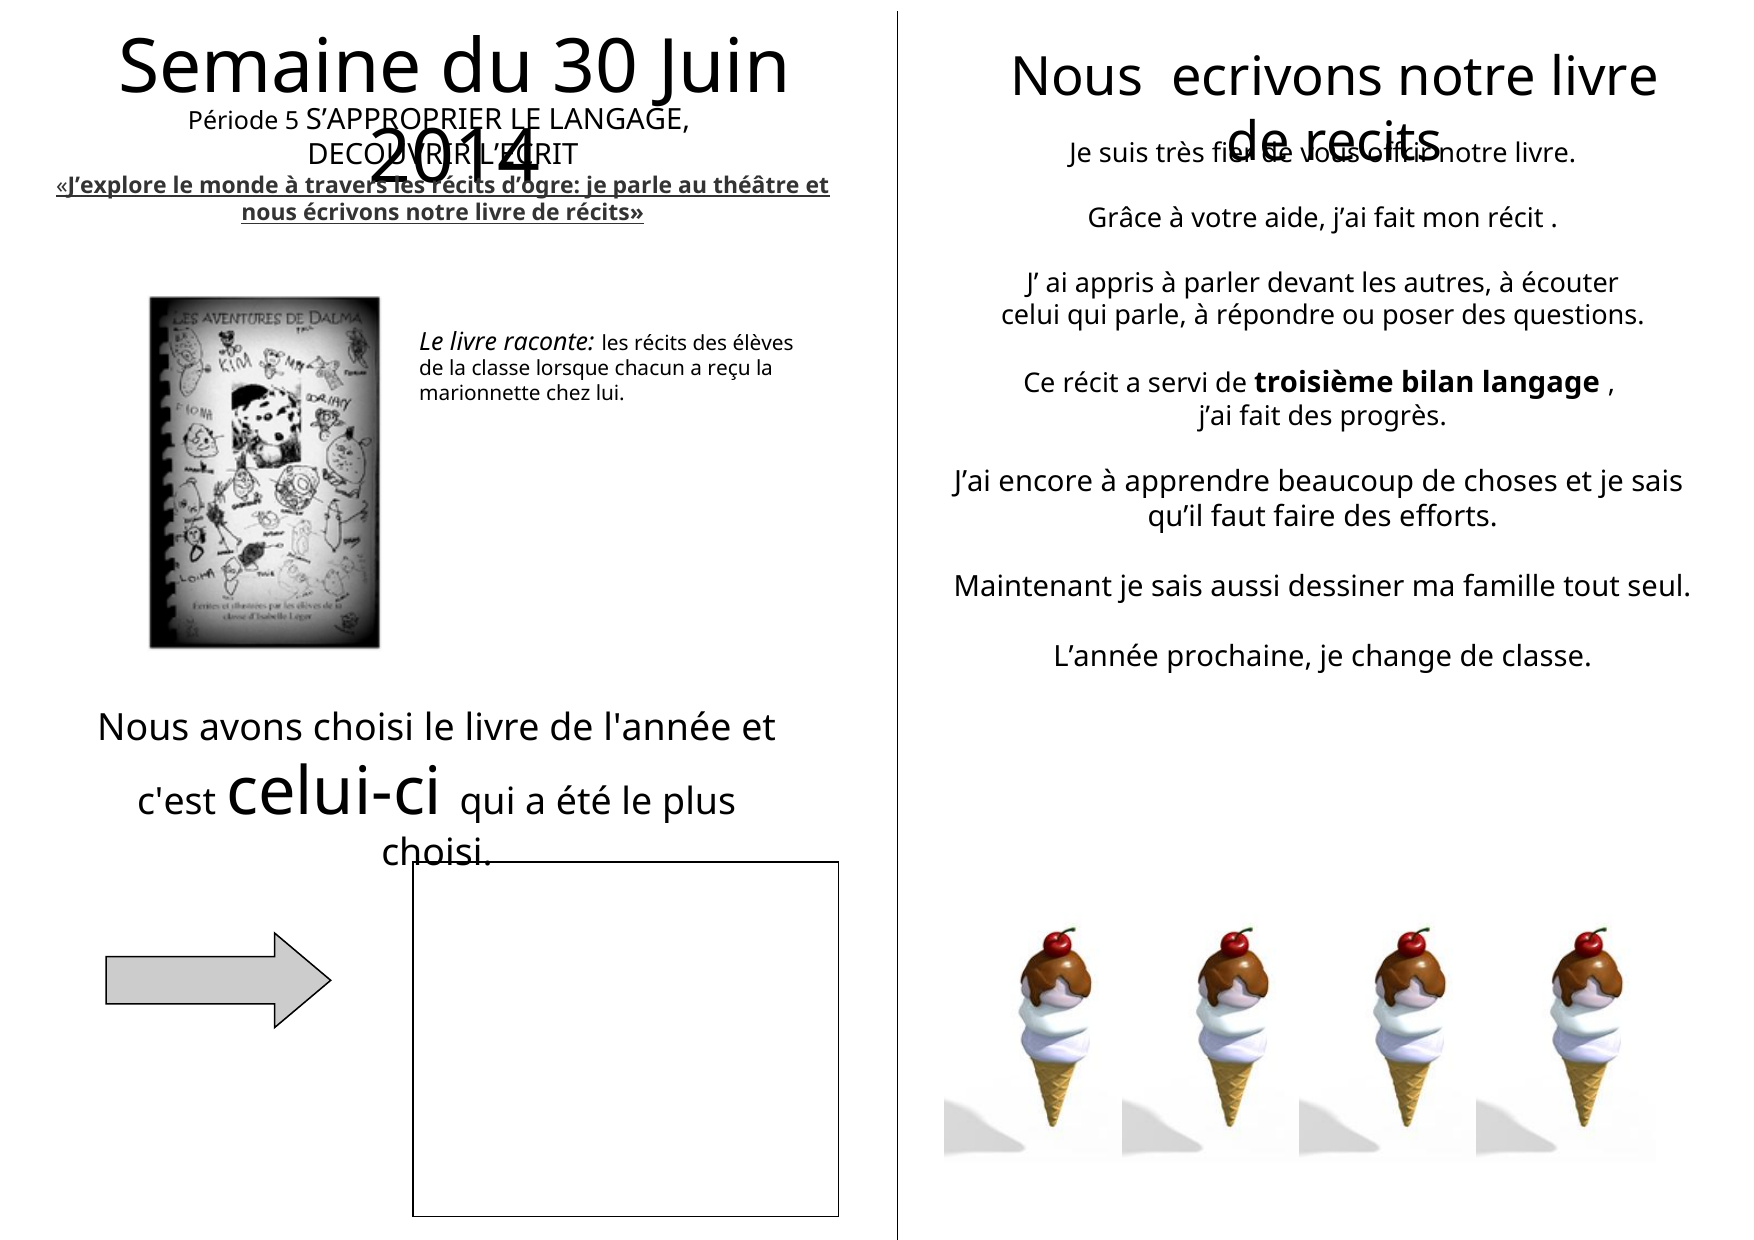

Semaine du 30 Juin 2014
Nous ecrivons notre livre de recits
Période 5 S’APPROPRIER LE LANGAGE,
DECOUVRIR L’ECRIT
«J’explore le monde à travers les récits d’ogre: je parle au théâtre et nous écrivons notre livre de récits»
Je suis très fier de vous offrir notre livre.
Grâce à votre aide, j’ai fait mon récit .
J’ ai appris à parler devant les autres, à écouter
celui qui parle, à répondre ou poser des questions.
Ce récit a servi de troisième bilan langage ,
j’ai fait des progrès.
J’ai encore à apprendre beaucoup de choses et je sais
qu’il faut faire des efforts.
Maintenant je sais aussi dessiner ma famille tout seul.
L’année prochaine, je change de classe.
Le livre raconte: les récits des élèves de la classe lorsque chacun a reçu la marionnette chez lui.
Nous avons choisi le livre de l'année et
c'est celui-ci qui a été le plus
choisi.